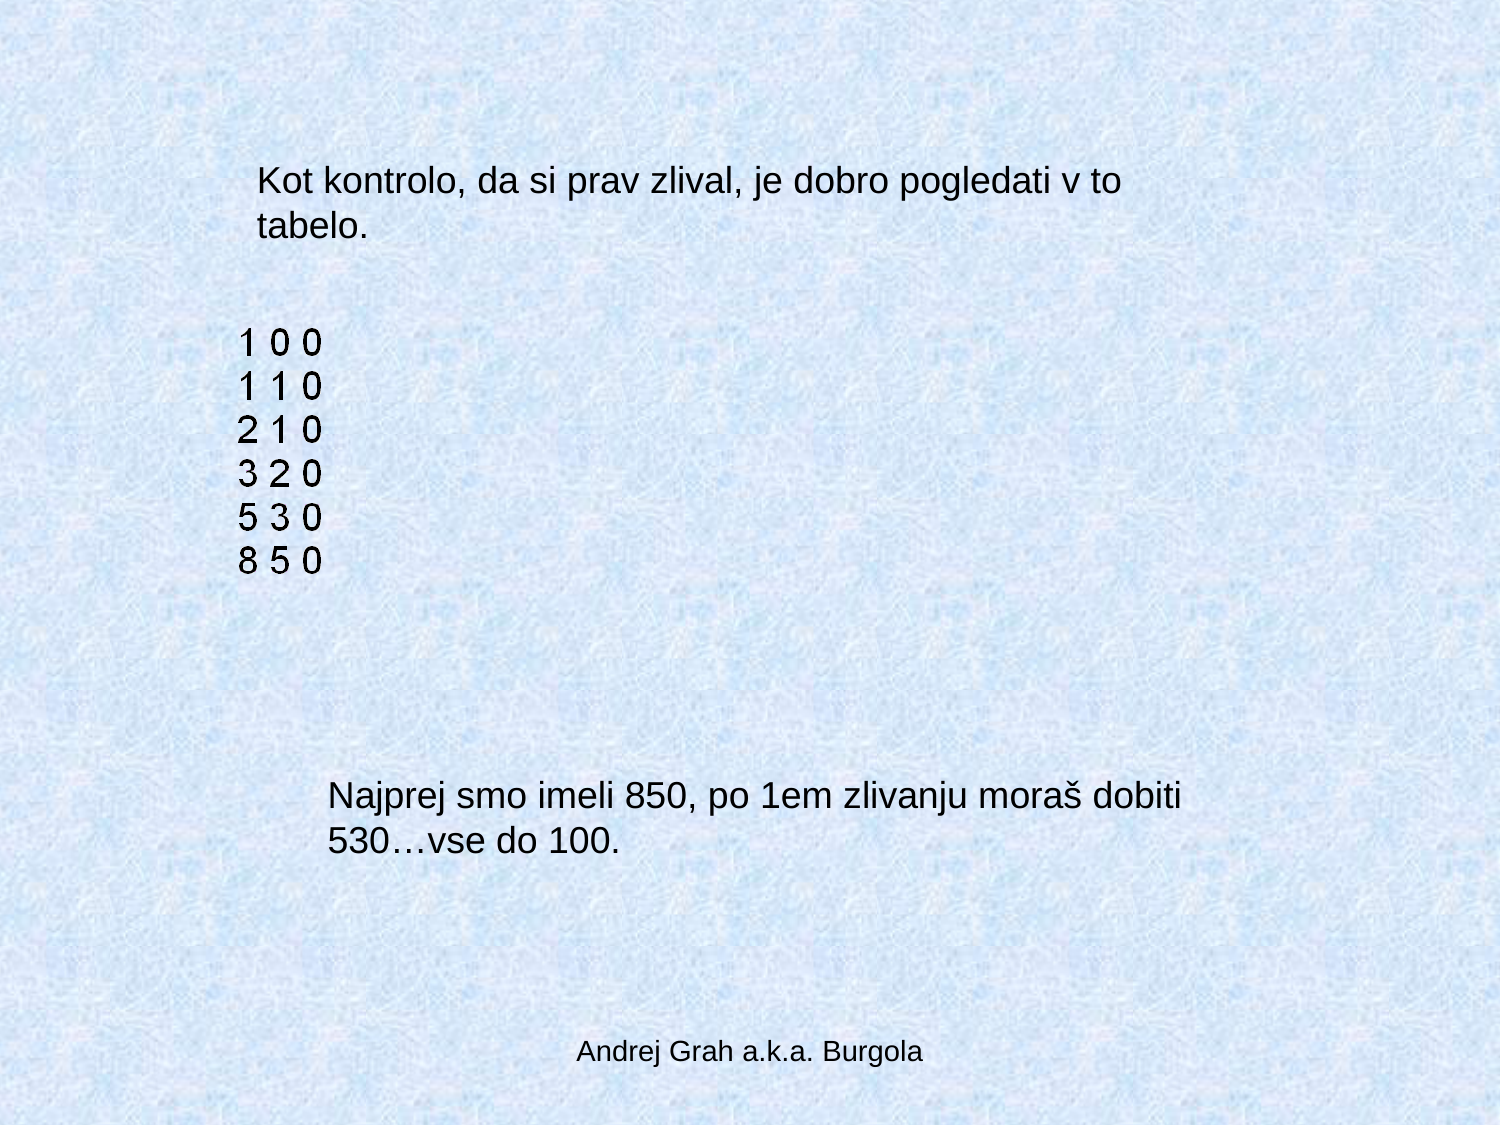

Kot kontrolo, da si prav zlival, je dobro pogledati v to tabelo.
Najprej smo imeli 850, po 1em zlivanju moraš dobiti 530…vse do 100.
Andrej Grah a.k.a. Burgola